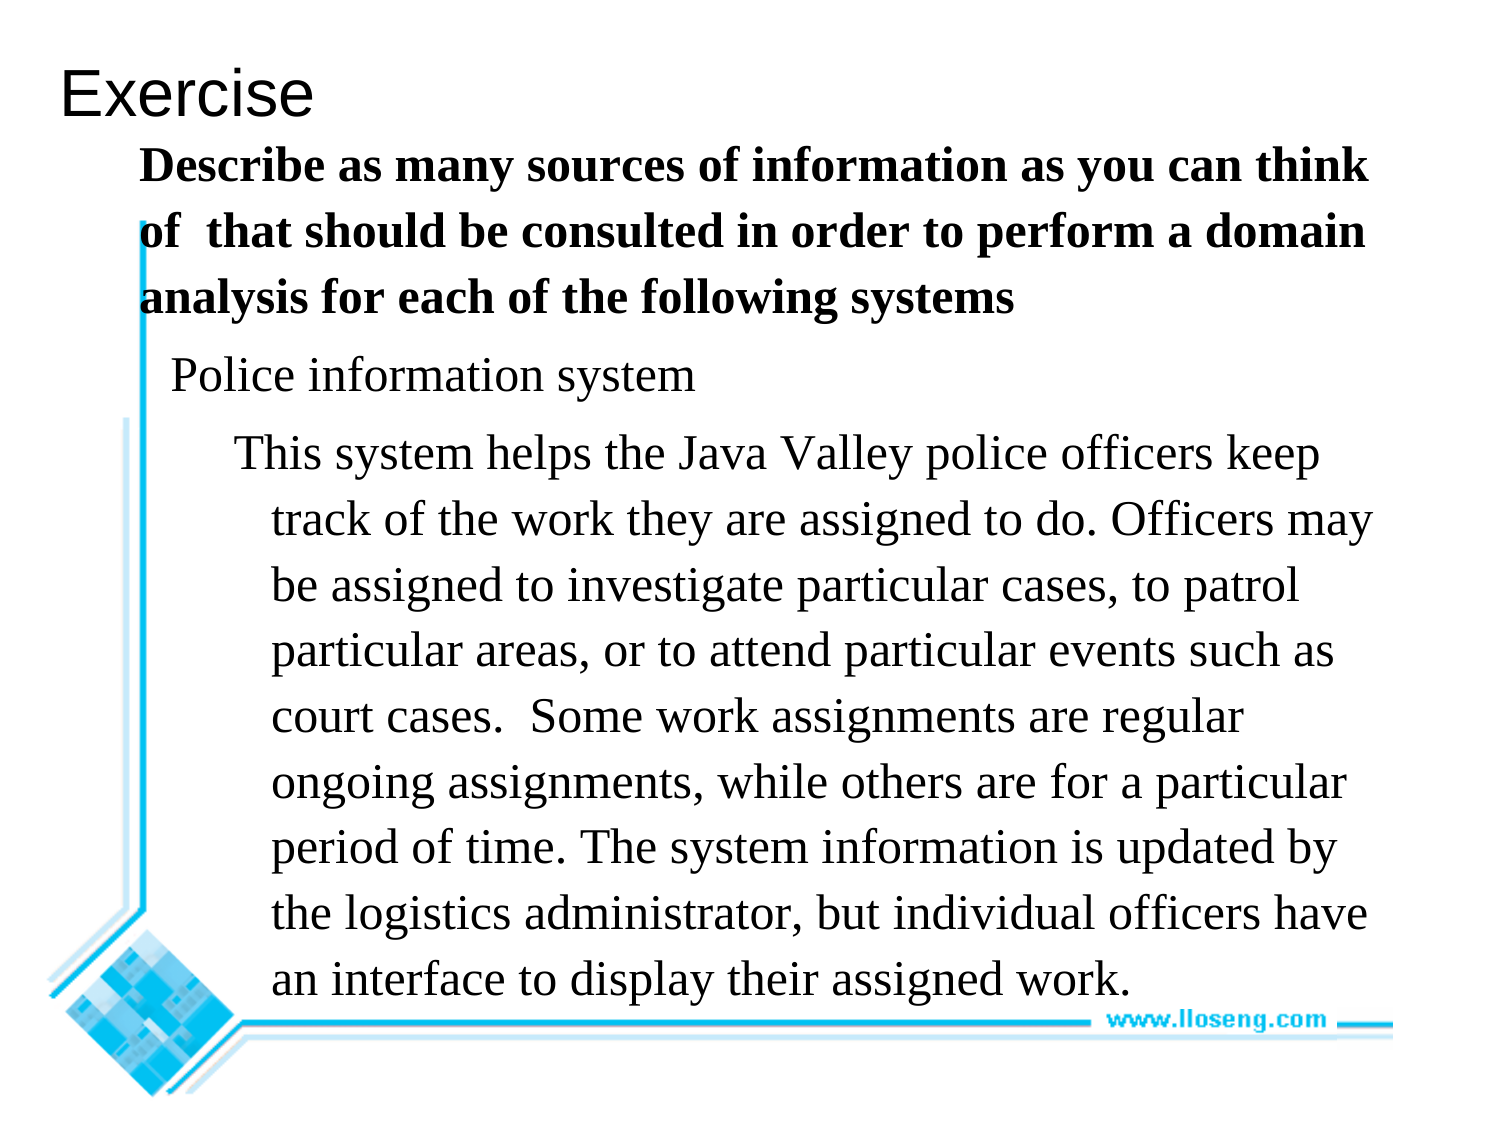

# Exercise
Describe as many sources of information as you can think of that should be consulted in order to perform a domain analysis for each of the following systems
Police information system
This system helps the Java Valley police officers keep track of the work they are assigned to do. Officers may be assigned to investigate particular cases, to patrol particular areas, or to attend particular events such as court cases. Some work assignments are regular ongoing assignments, while others are for a particular period of time. The system information is updated by the logistics administrator, but individual officers have an interface to display their assigned work.